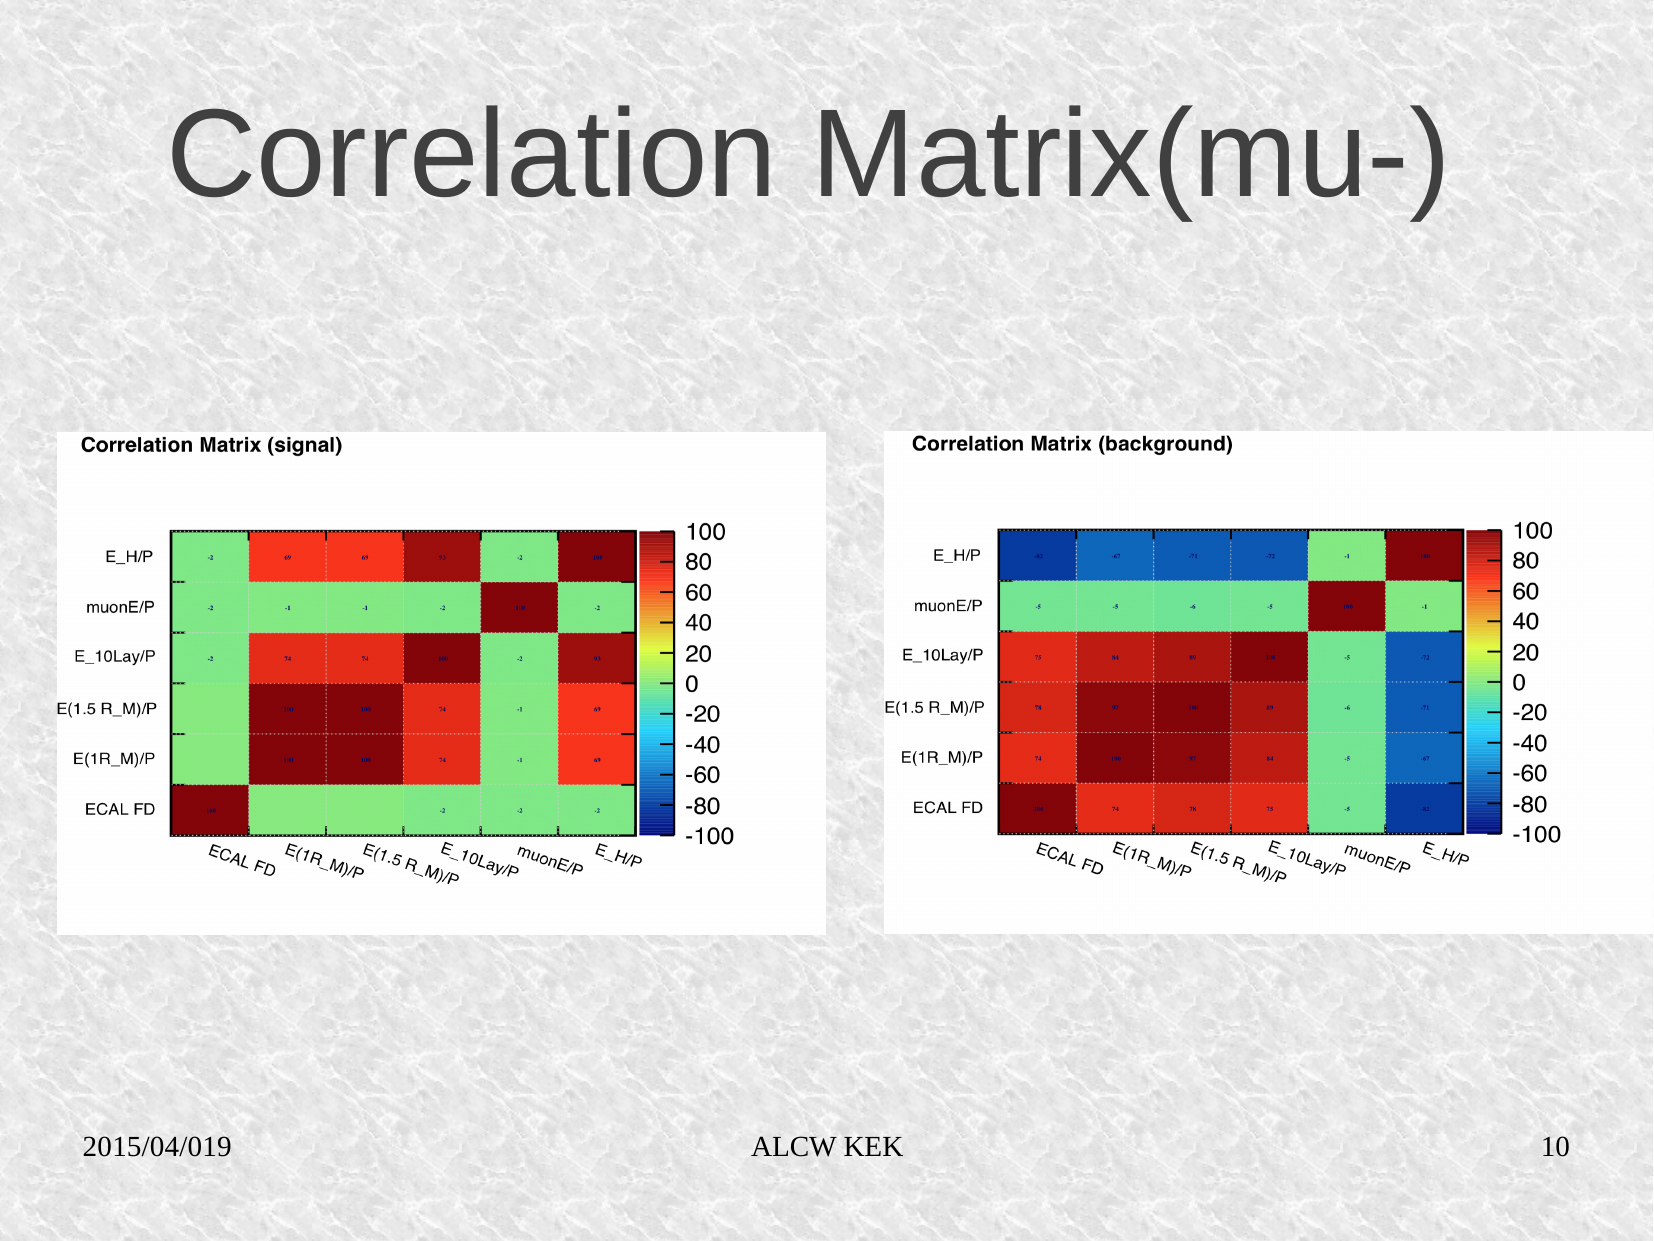

# Correlation Matrix(mu-)
2015/04/019
ALCW KEK
10